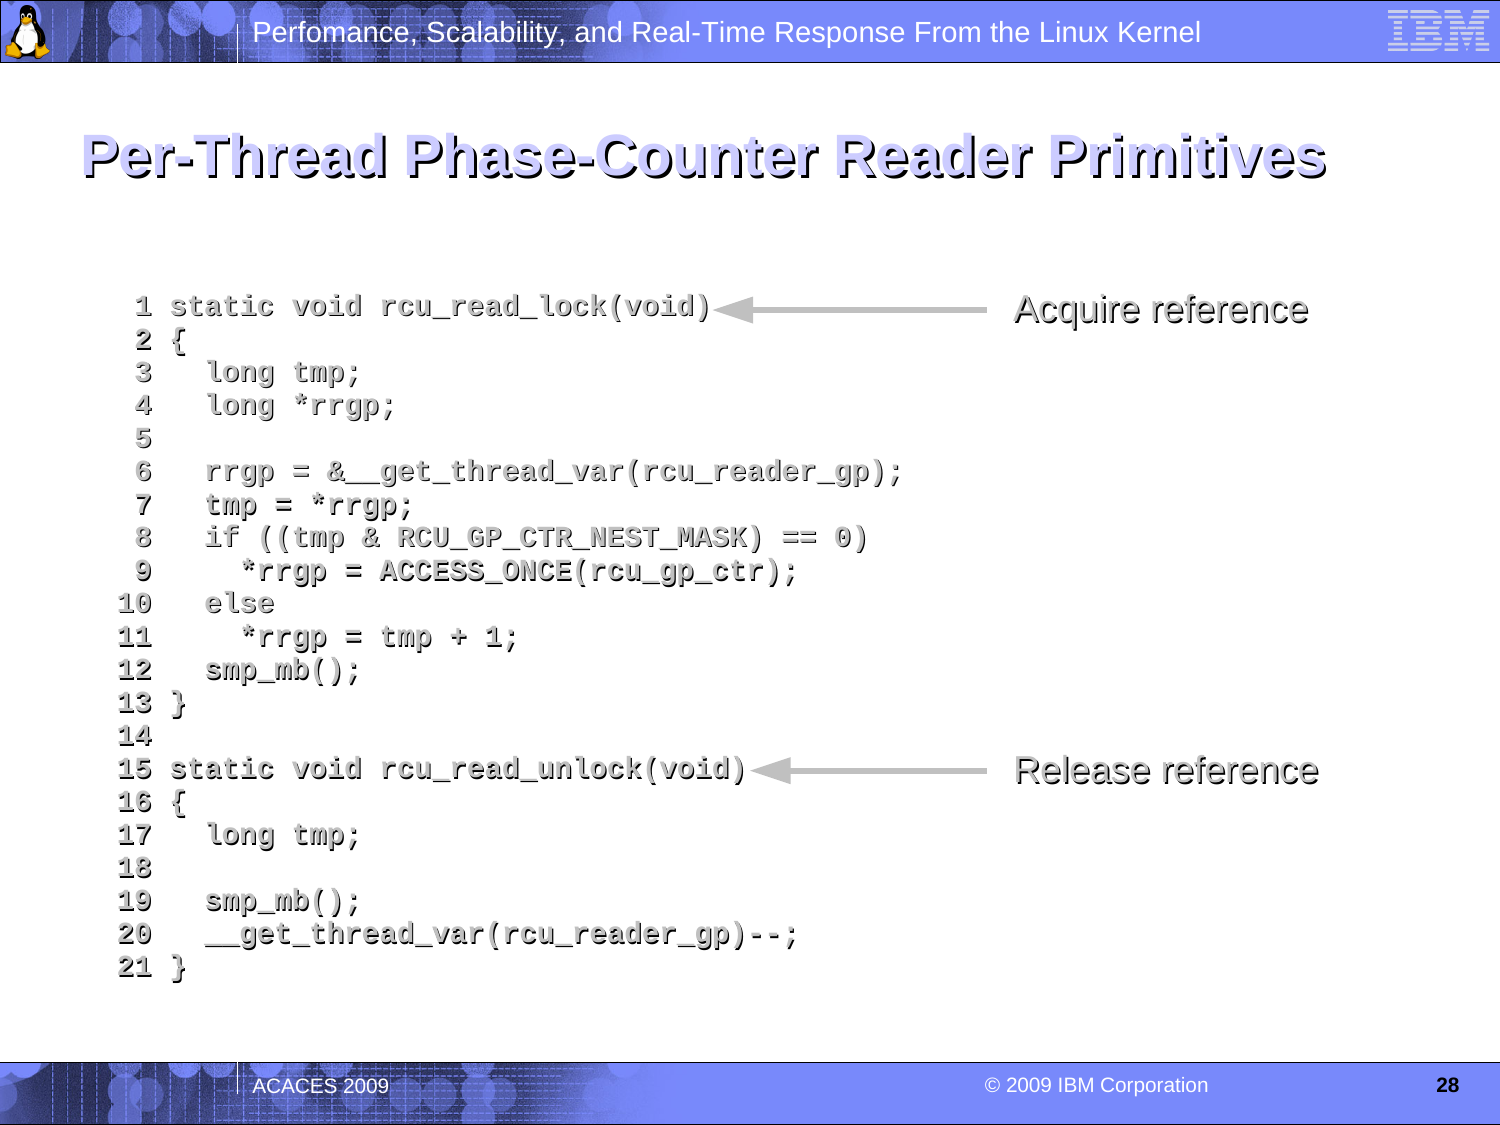

# Per-Thread Phase-Counter Reader Primitives
Acquire reference
 1 static void rcu_read_lock(void)
 2 {
 3 long tmp;
 4 long *rrgp;
 5
 6 rrgp = &__get_thread_var(rcu_reader_gp);
 7 tmp = *rrgp;
 8 if ((tmp & RCU_GP_CTR_NEST_MASK) == 0)
 9 *rrgp = ACCESS_ONCE(rcu_gp_ctr);
 10 else
 11 *rrgp = tmp + 1;
 12 smp_mb();
 13 }
 14
 15 static void rcu_read_unlock(void)
 16 {
 17 long tmp;
 18
 19 smp_mb();
 20 __get_thread_var(rcu_reader_gp)--;
 21 }
Release reference
28